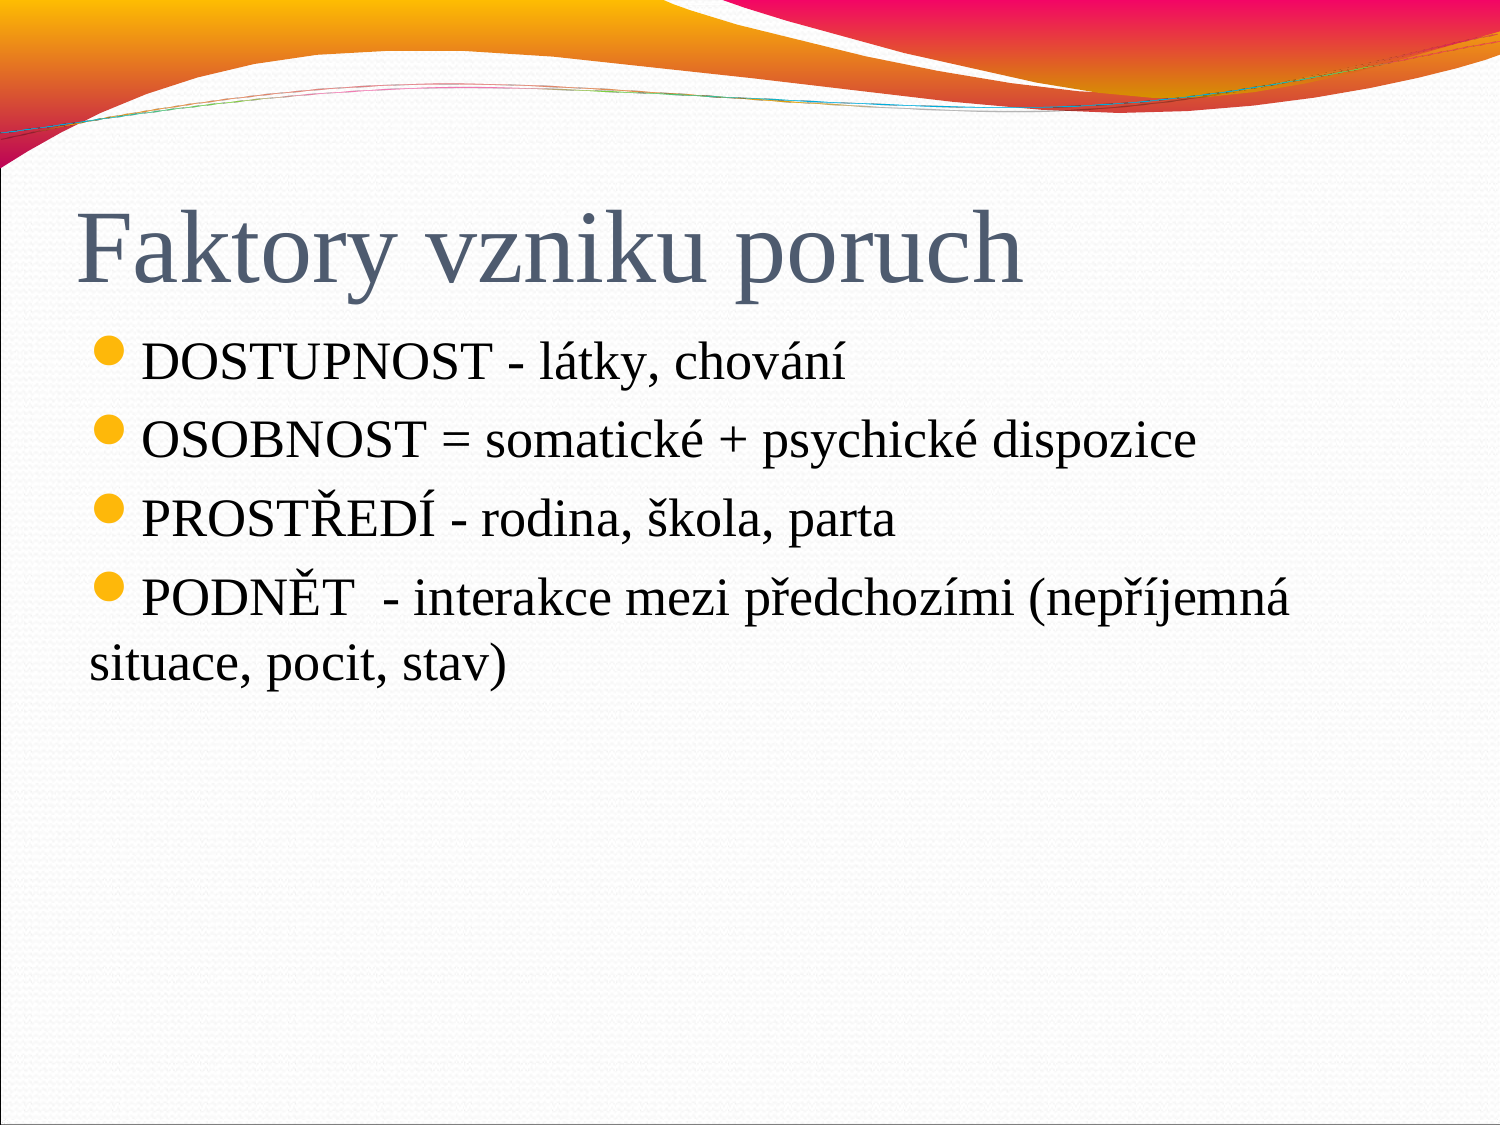

# Faktory vzniku poruch
DOSTUPNOST - látky, chování
OSOBNOST = somatické + psychické dispozice
PROSTŘEDÍ - rodina, škola, parta
PODNĚT - interakce mezi předchozími (nepříjemná situace, pocit, stav)